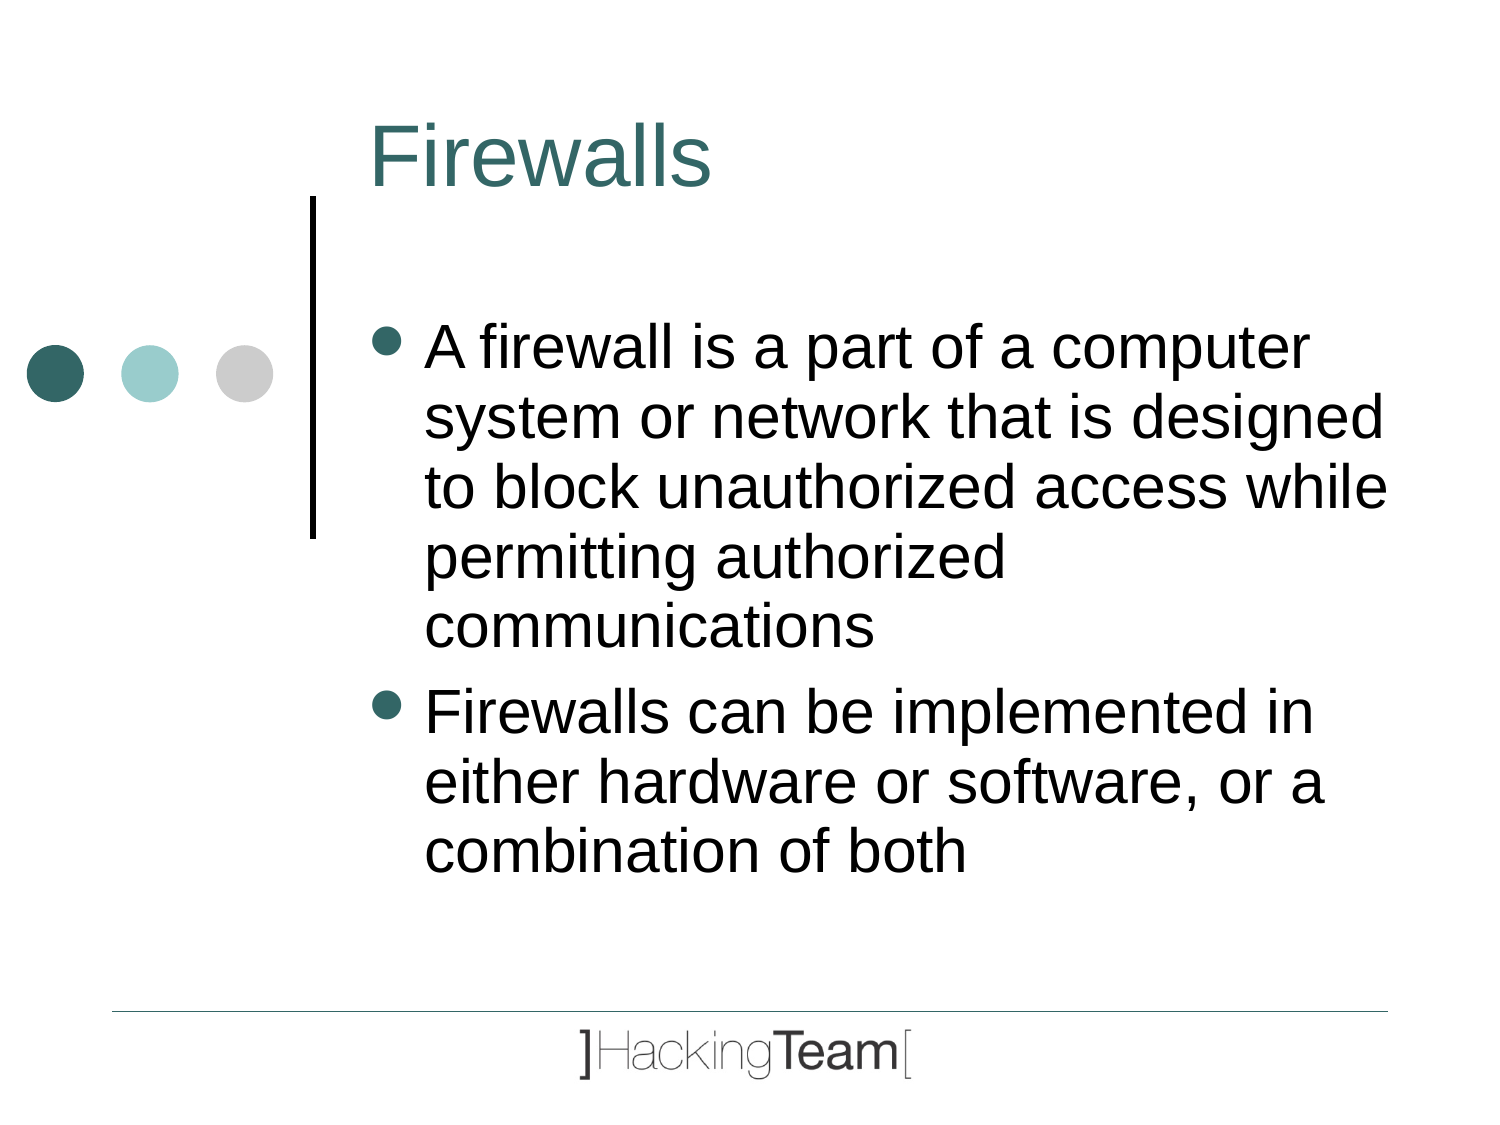

# Firewalls
A firewall is a part of a computer system or network that is designed to block unauthorized access while permitting authorized communications
Firewalls can be implemented in either hardware or software, or a combination of both